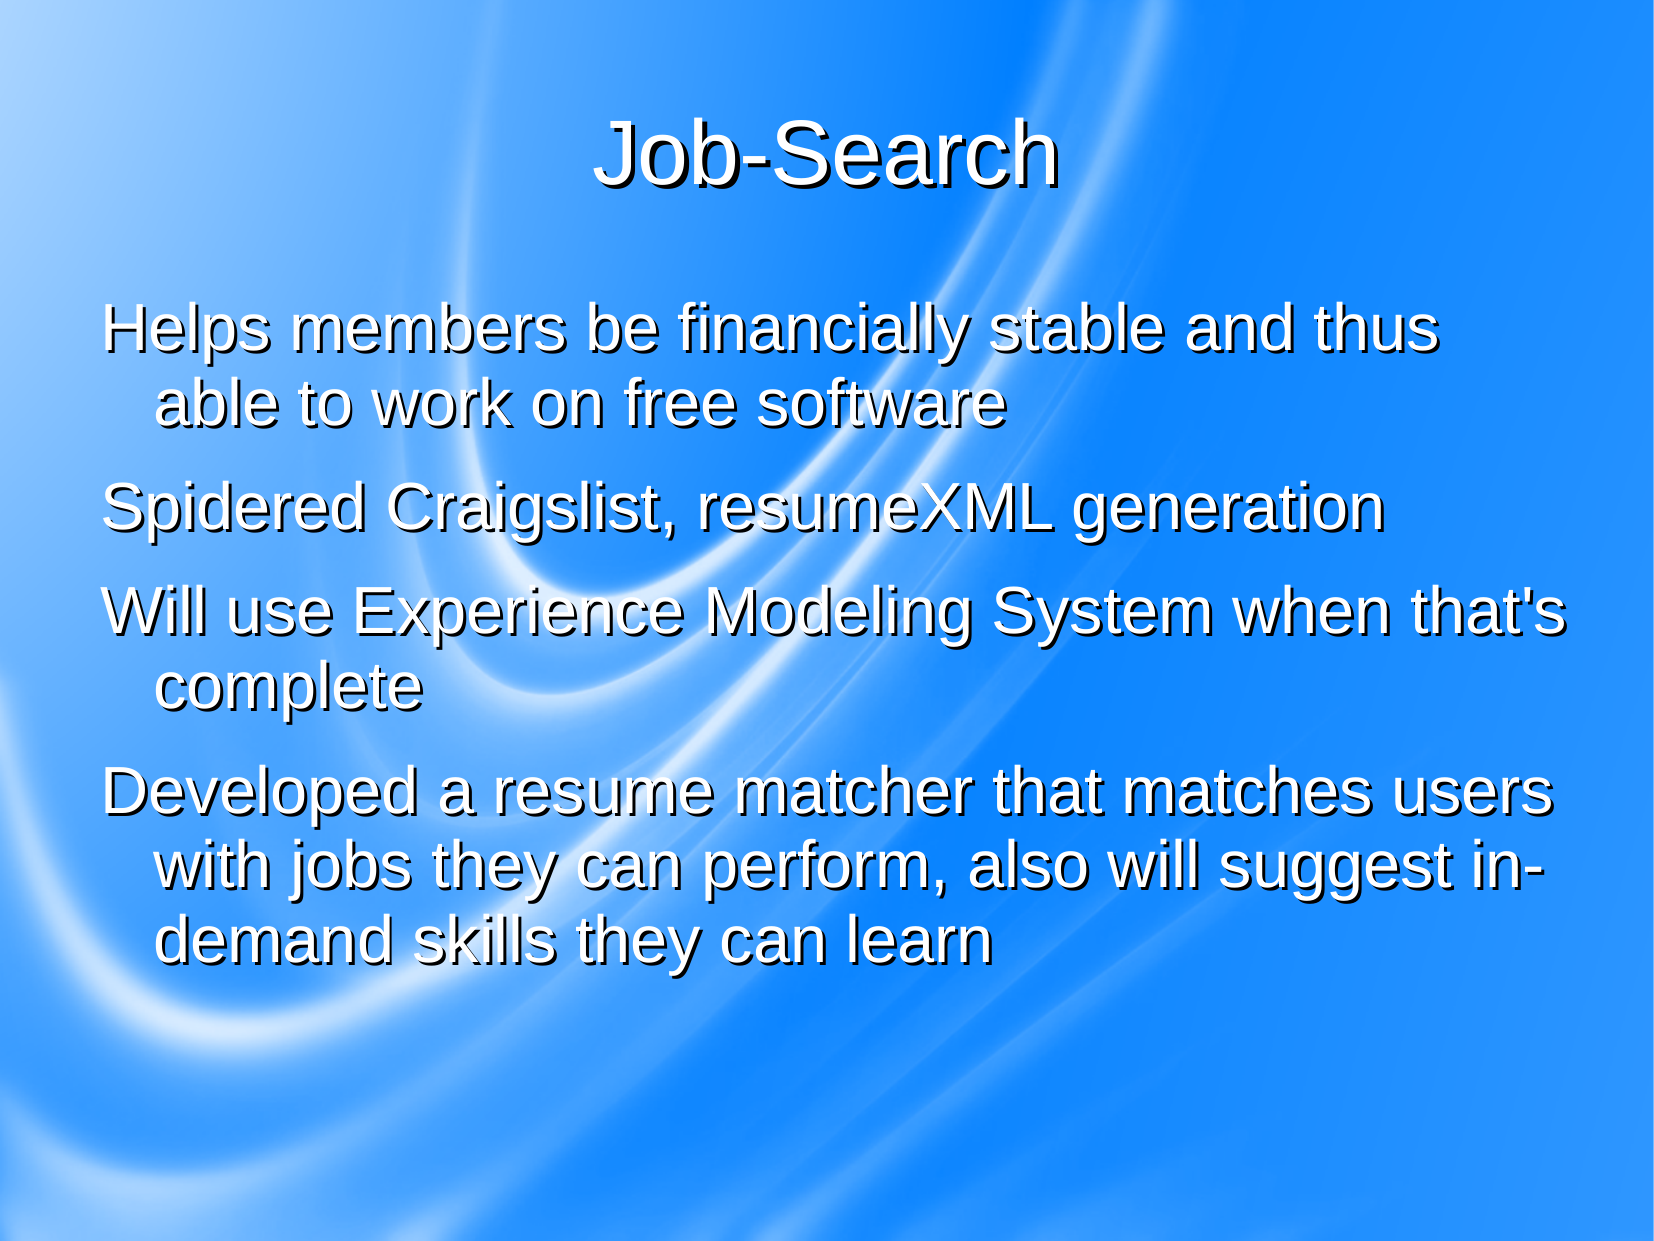

# Job-Search
Helps members be financially stable and thus able to work on free software
Spidered Craigslist, resumeXML generation
Will use Experience Modeling System when that's complete
Developed a resume matcher that matches users with jobs they can perform, also will suggest in-demand skills they can learn